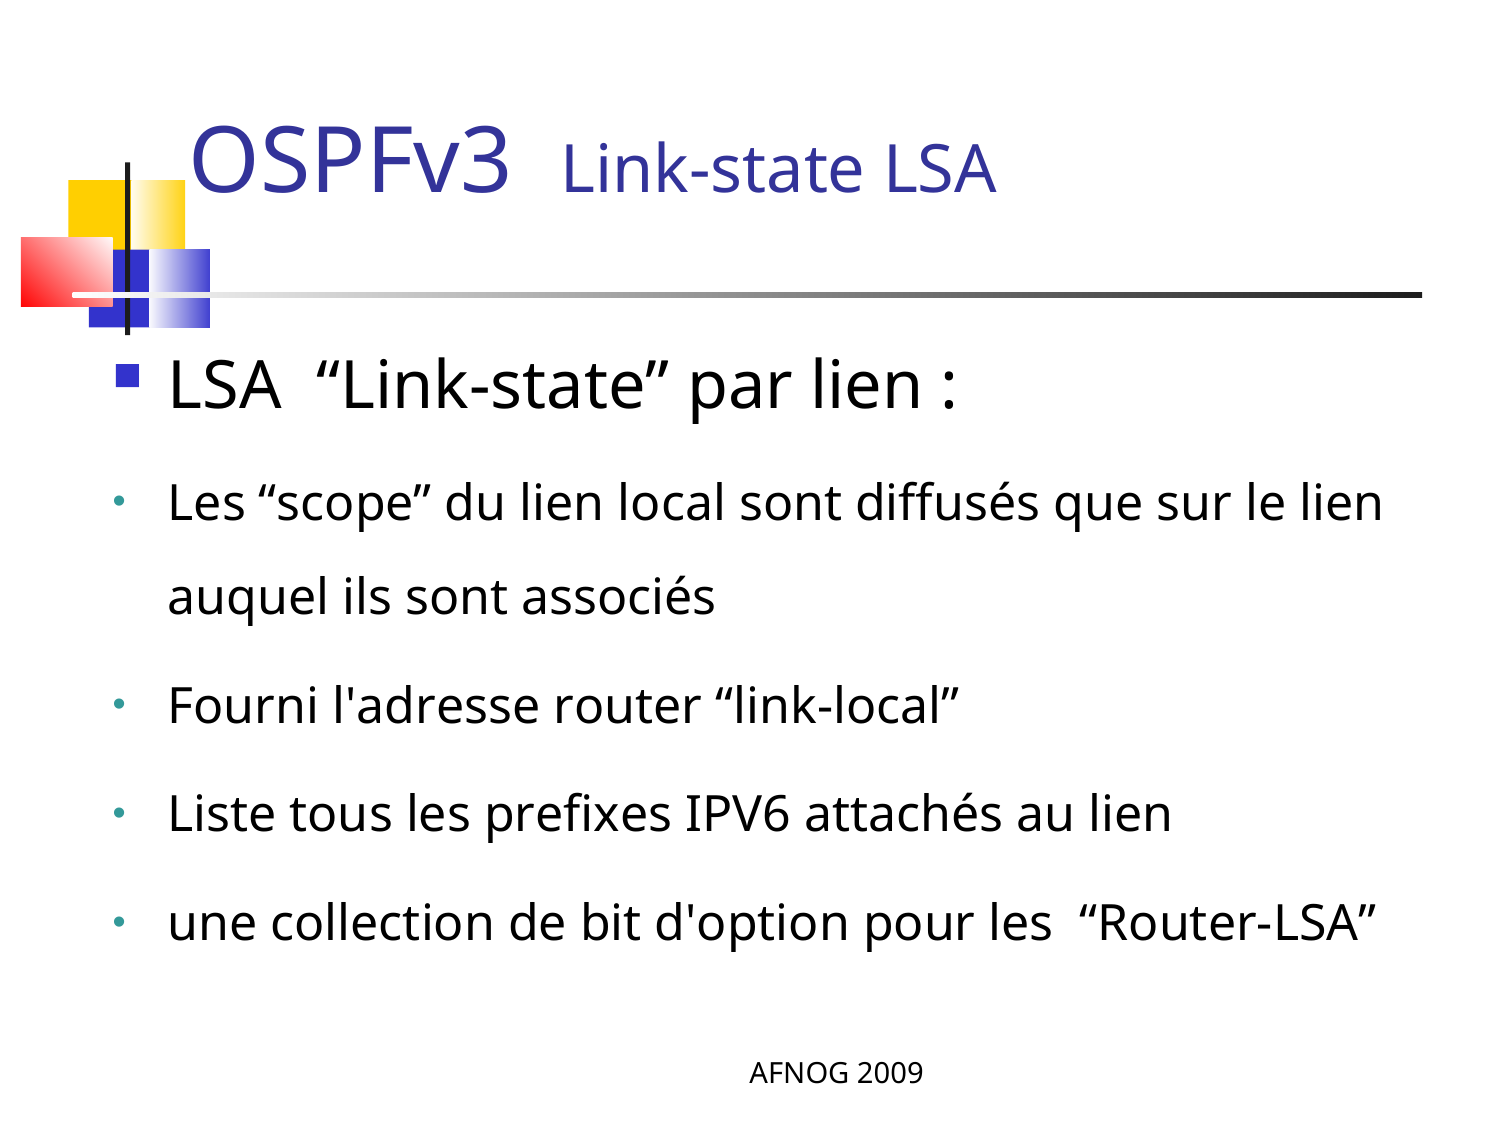

# OSPFv3 Link-state LSA
LSA “Link-state” par lien :
Les “scope” du lien local sont diffusés que sur le lien auquel ils sont associés
Fourni l'adresse router “link-local”
Liste tous les prefixes IPV6 attachés au lien
une collection de bit d'option pour les “Router-LSA”
AFNOG 2009